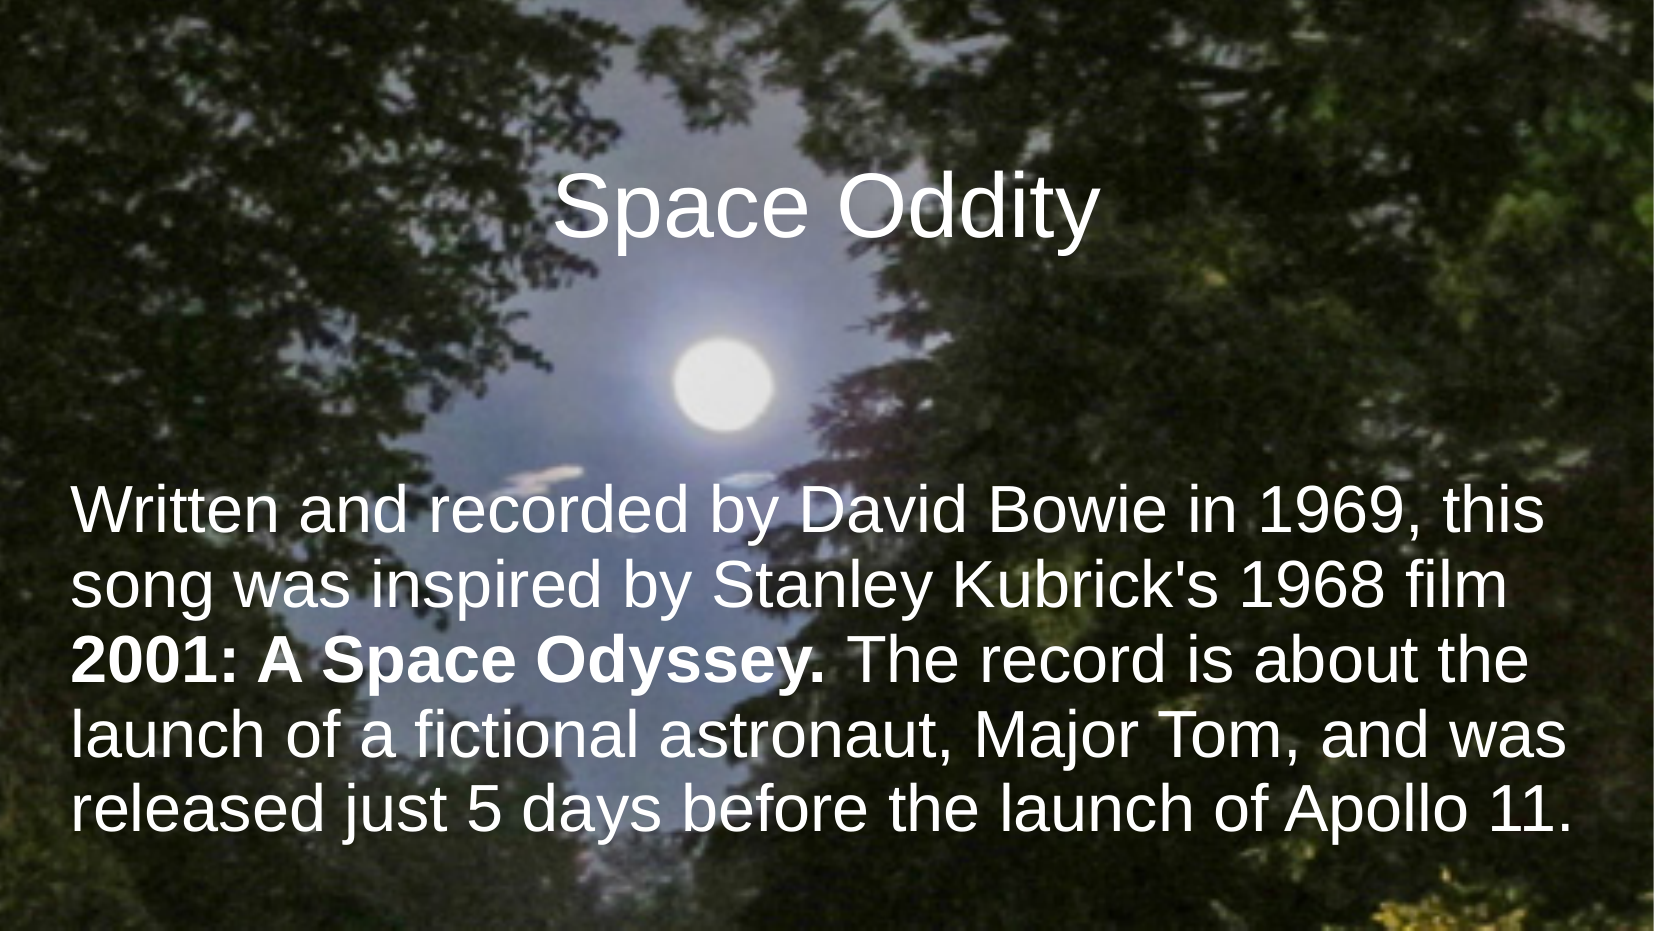

# Space Oddity
Written and recorded by David Bowie in 1969, this song was inspired by Stanley Kubrick's 1968 film 2001: A Space Odyssey. The record is about the launch of a fictional astronaut, Major Tom, and was released just 5 days before the launch of Apollo 11.